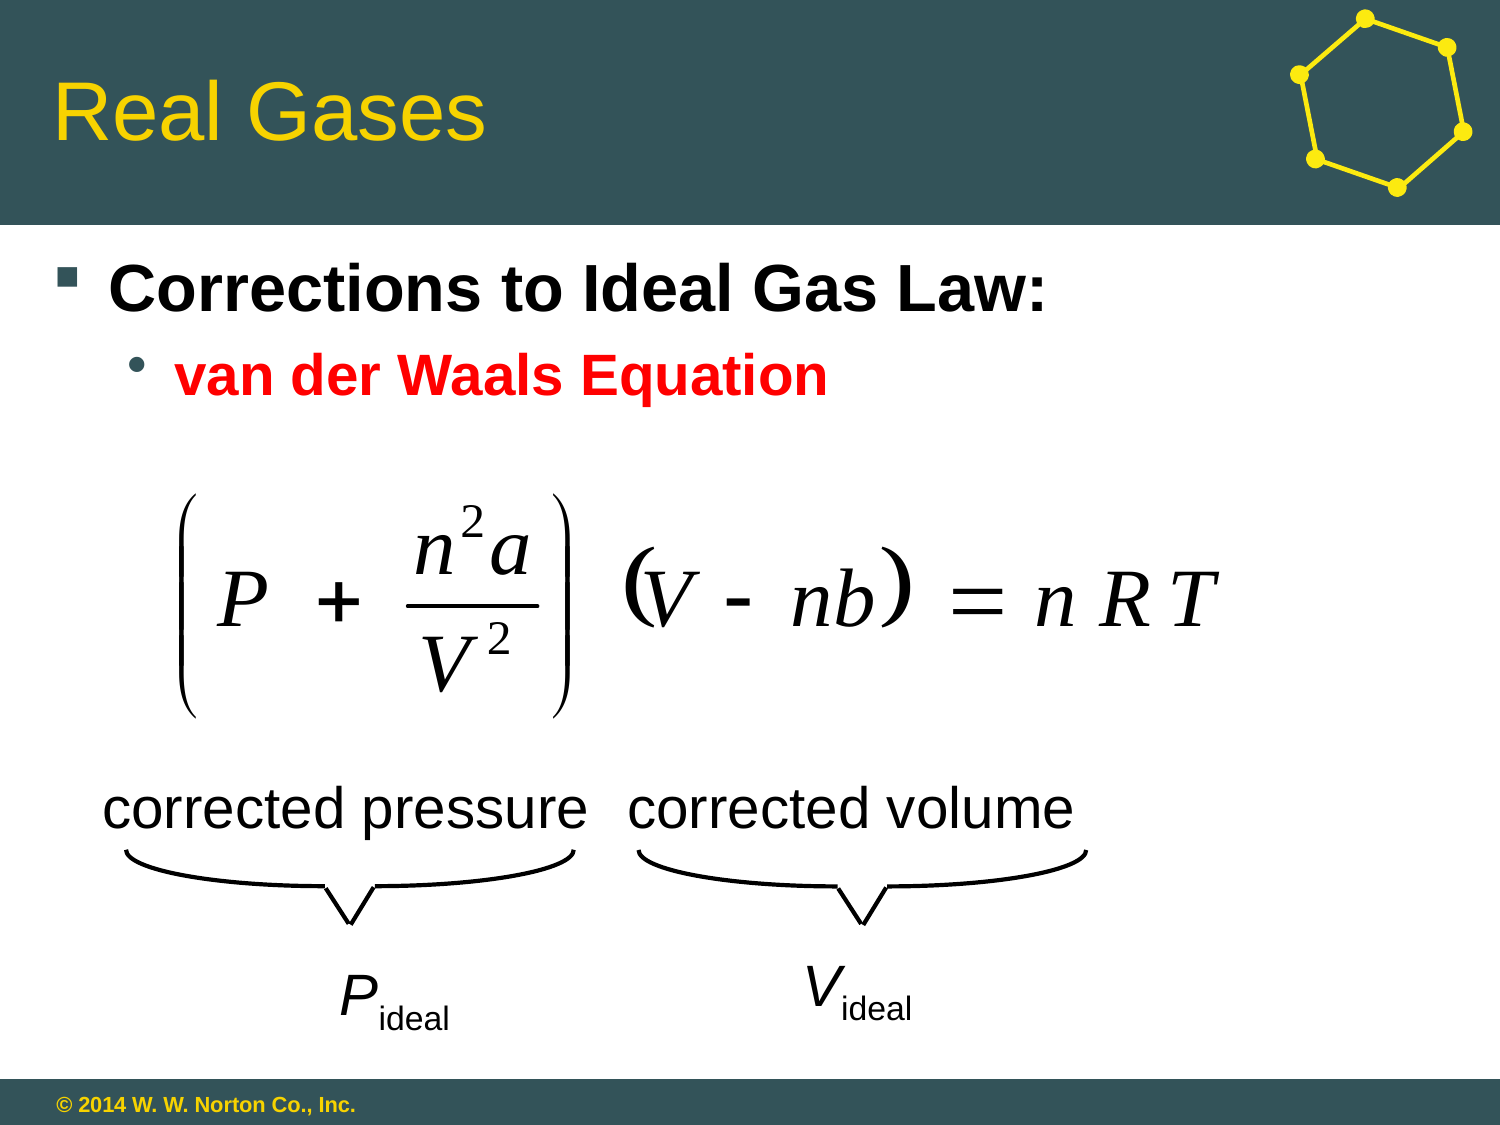

# Real Gases
Corrections to Ideal Gas Law:
van der Waals Equation
corrected pressure
corrected volume
Videal
Pideal